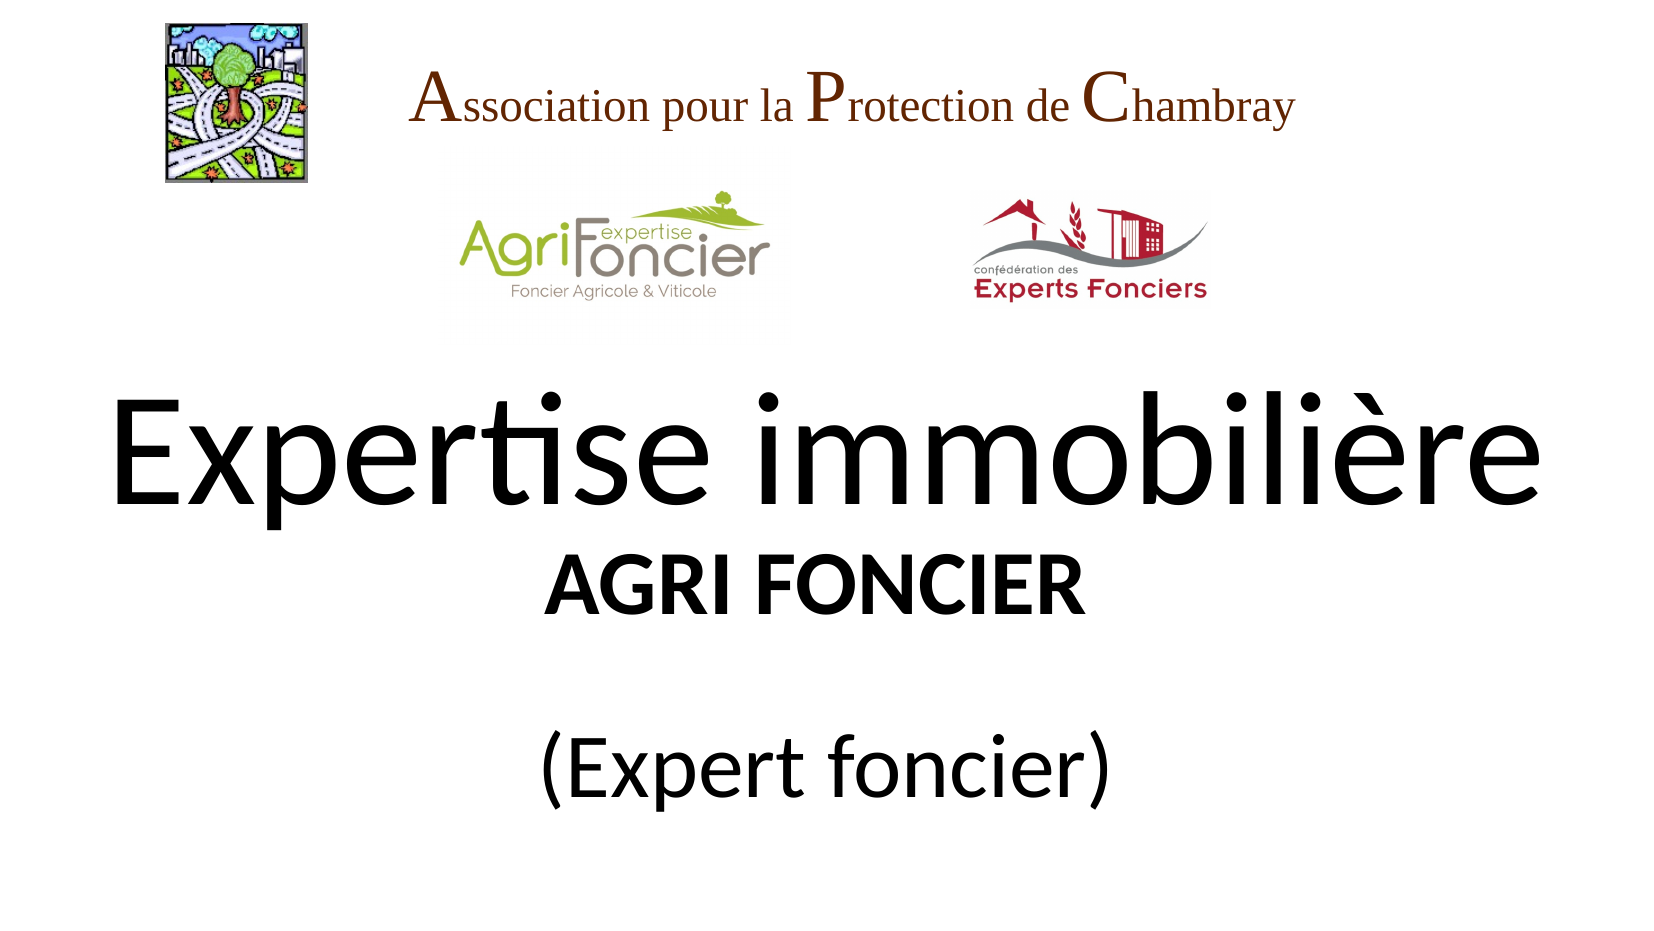

Association pour la Protection de Chambray
Expertise immobilière
AGRI FONCIER
(Expert foncier)